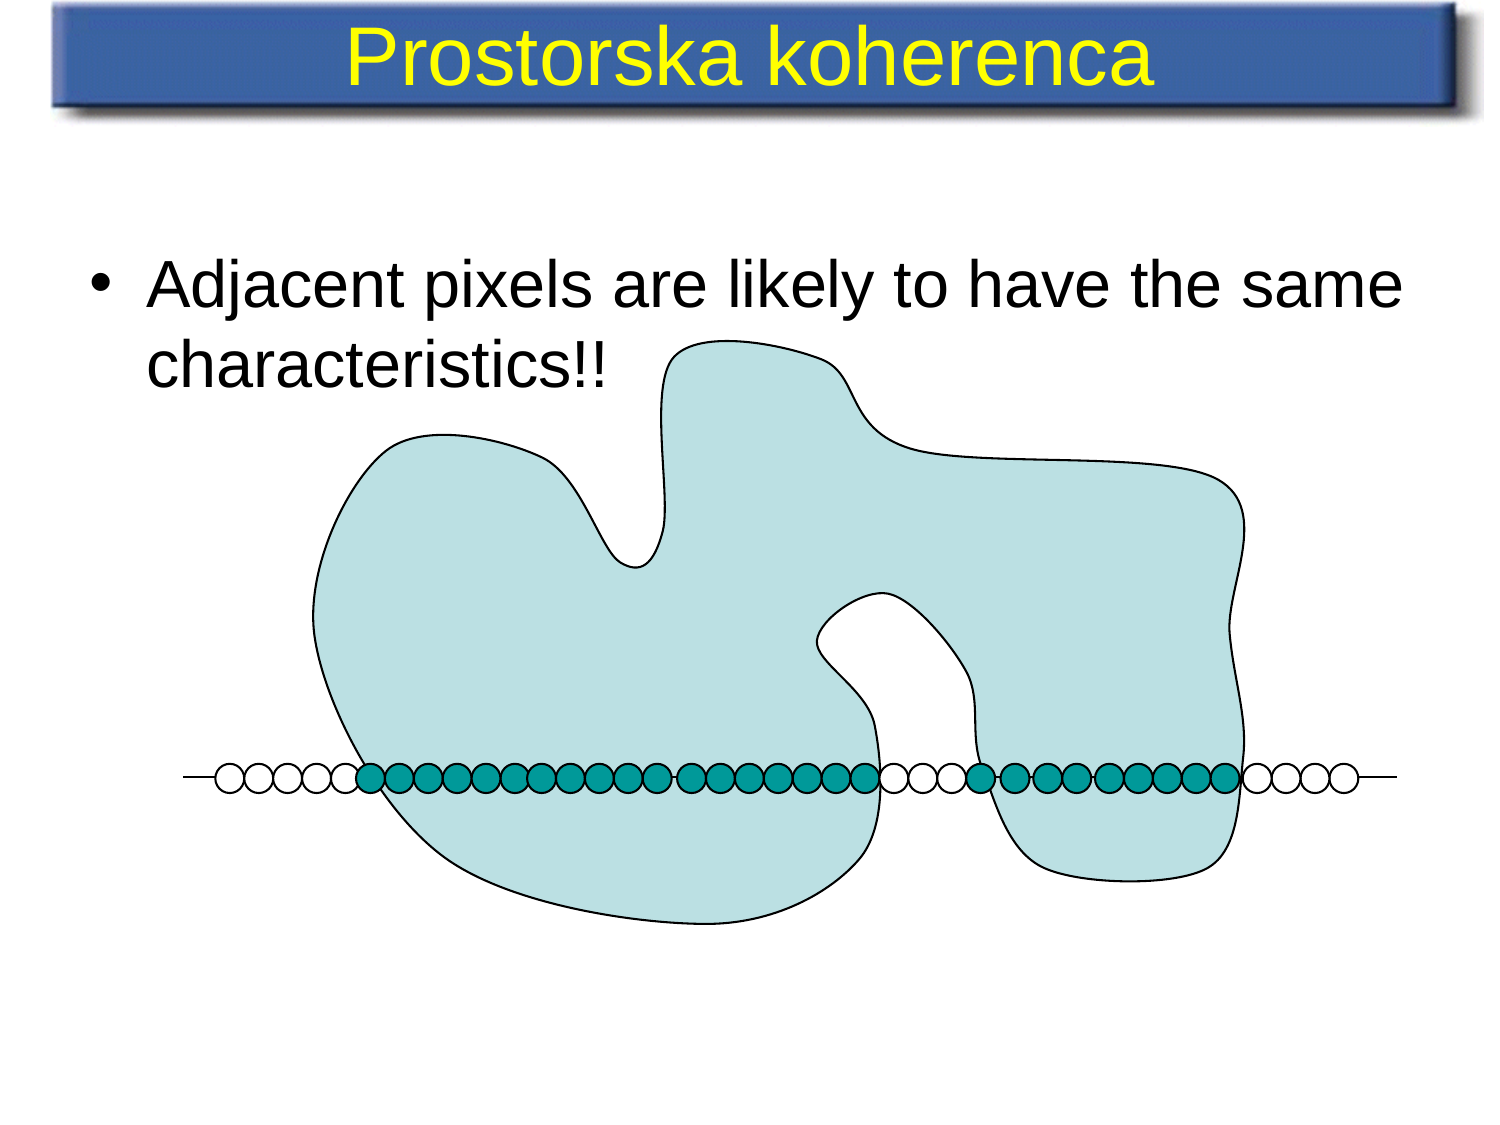

Prostorska koherenca
# Adjacent pixels are likely to have the same characteristics!!